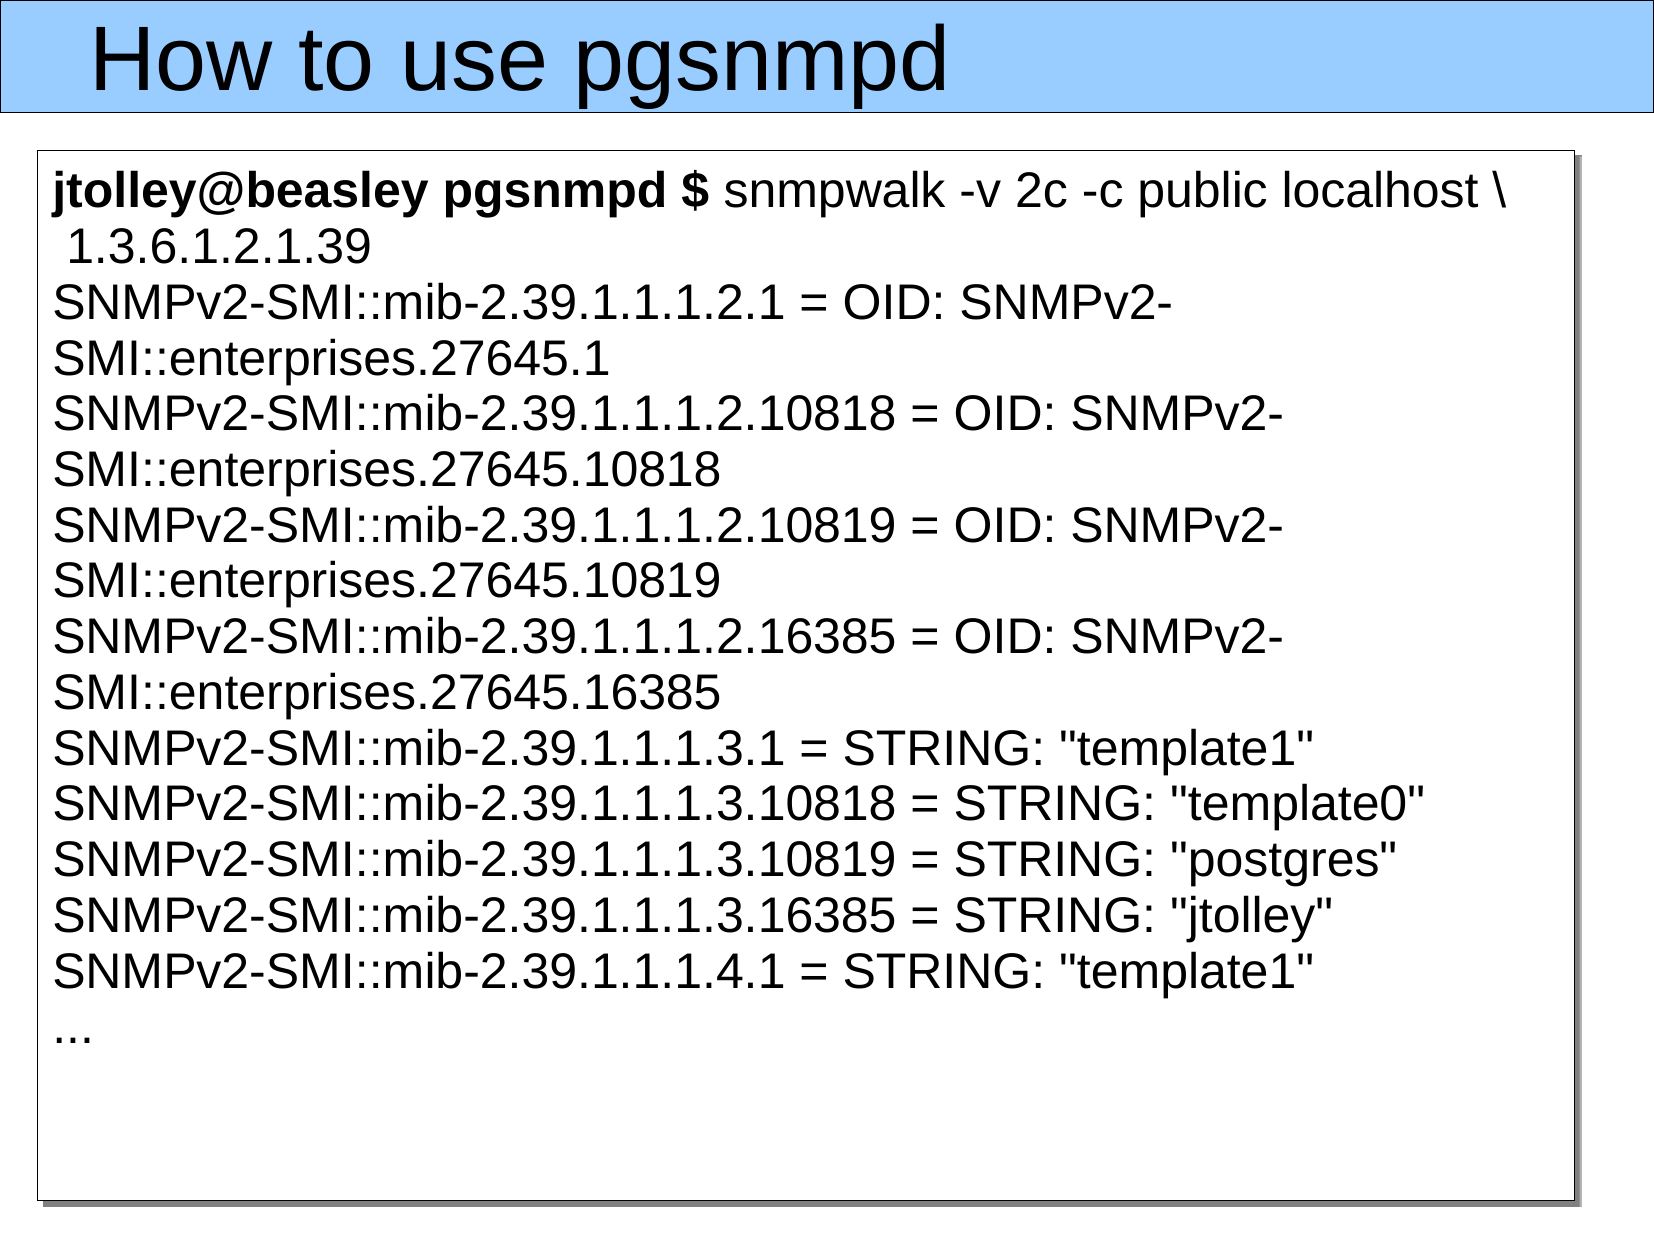

How to use pgsnmpd
jtolley@beasley pgsnmpd $ snmpwalk -v 2c -c public localhost \
 1.3.6.1.2.1.39
SNMPv2-SMI::mib-2.39.1.1.1.2.1 = OID: SNMPv2-SMI::enterprises.27645.1
SNMPv2-SMI::mib-2.39.1.1.1.2.10818 = OID: SNMPv2-SMI::enterprises.27645.10818
SNMPv2-SMI::mib-2.39.1.1.1.2.10819 = OID: SNMPv2-SMI::enterprises.27645.10819
SNMPv2-SMI::mib-2.39.1.1.1.2.16385 = OID: SNMPv2-SMI::enterprises.27645.16385
SNMPv2-SMI::mib-2.39.1.1.1.3.1 = STRING: "template1"
SNMPv2-SMI::mib-2.39.1.1.1.3.10818 = STRING: "template0"
SNMPv2-SMI::mib-2.39.1.1.1.3.10819 = STRING: "postgres"
SNMPv2-SMI::mib-2.39.1.1.1.3.16385 = STRING: "jtolley"
SNMPv2-SMI::mib-2.39.1.1.1.4.1 = STRING: "template1"
...